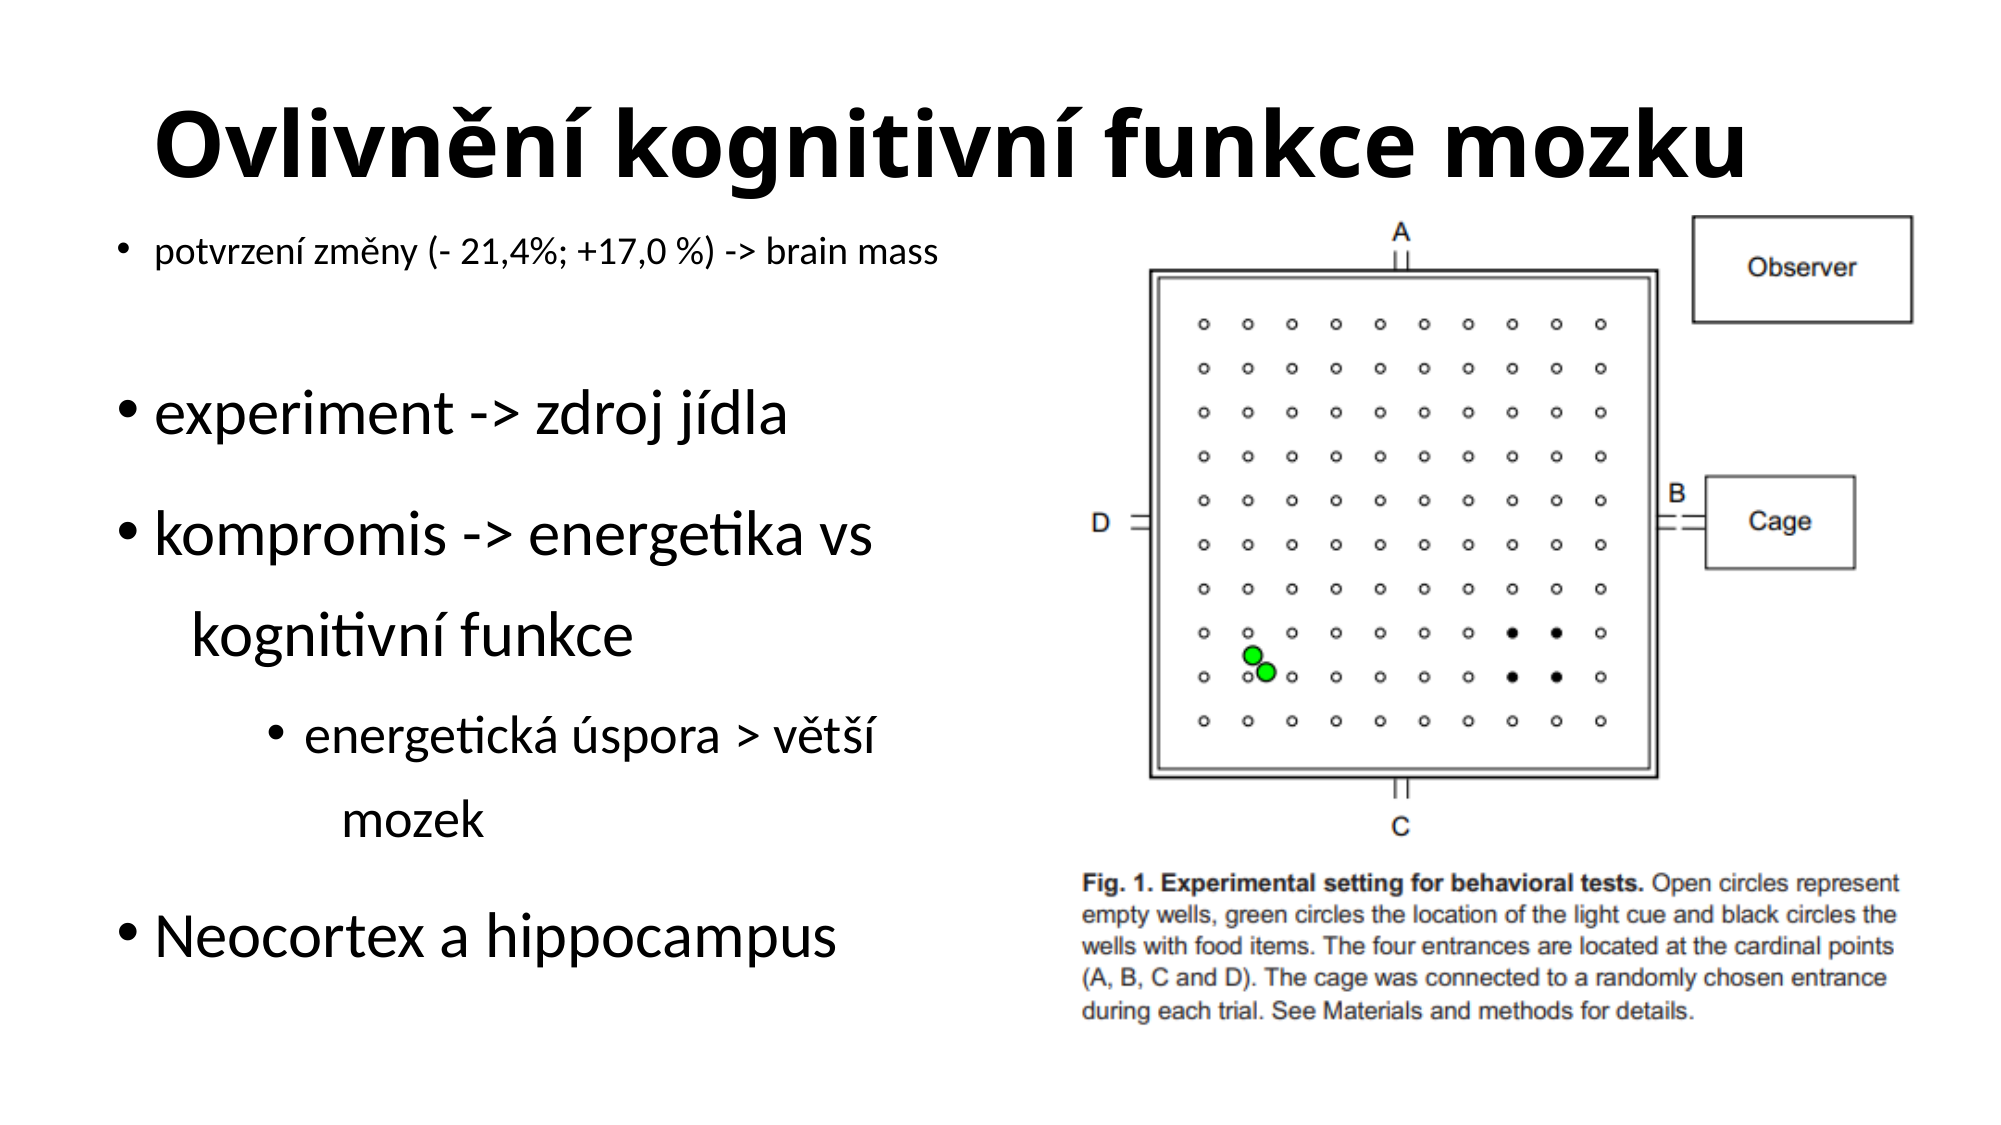

# Ovlivnění kognitivní funkce mozku
potvrzení změny (- 21,4%; +17,0 %) -> brain mass
experiment -> zdroj jídla
kompromis -> energetika vs kognitivní funkce
energetická úspora > větší mozek
Neocortex a hippocampus